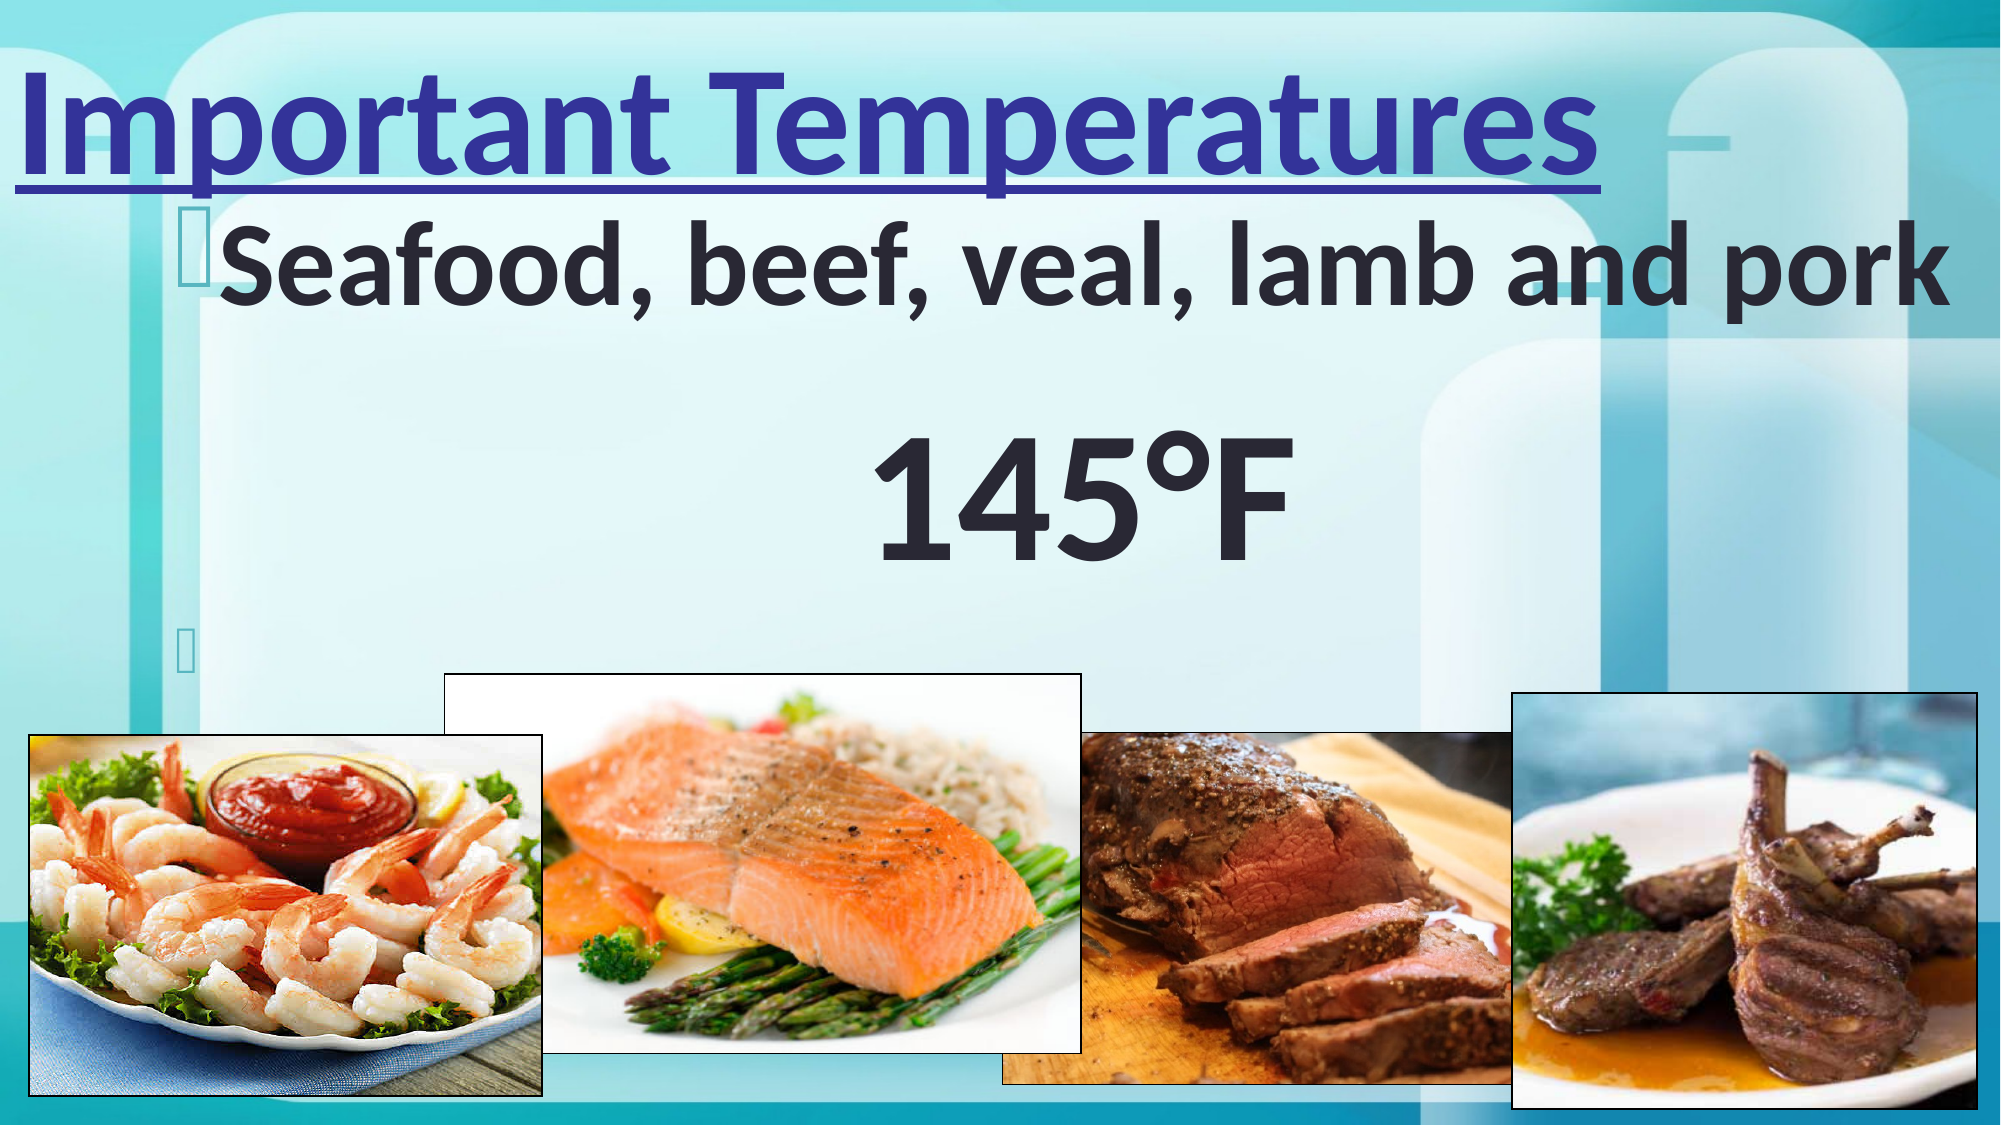

Important Temperatures
# Seafood, beef, veal, lamb and pork
145°F